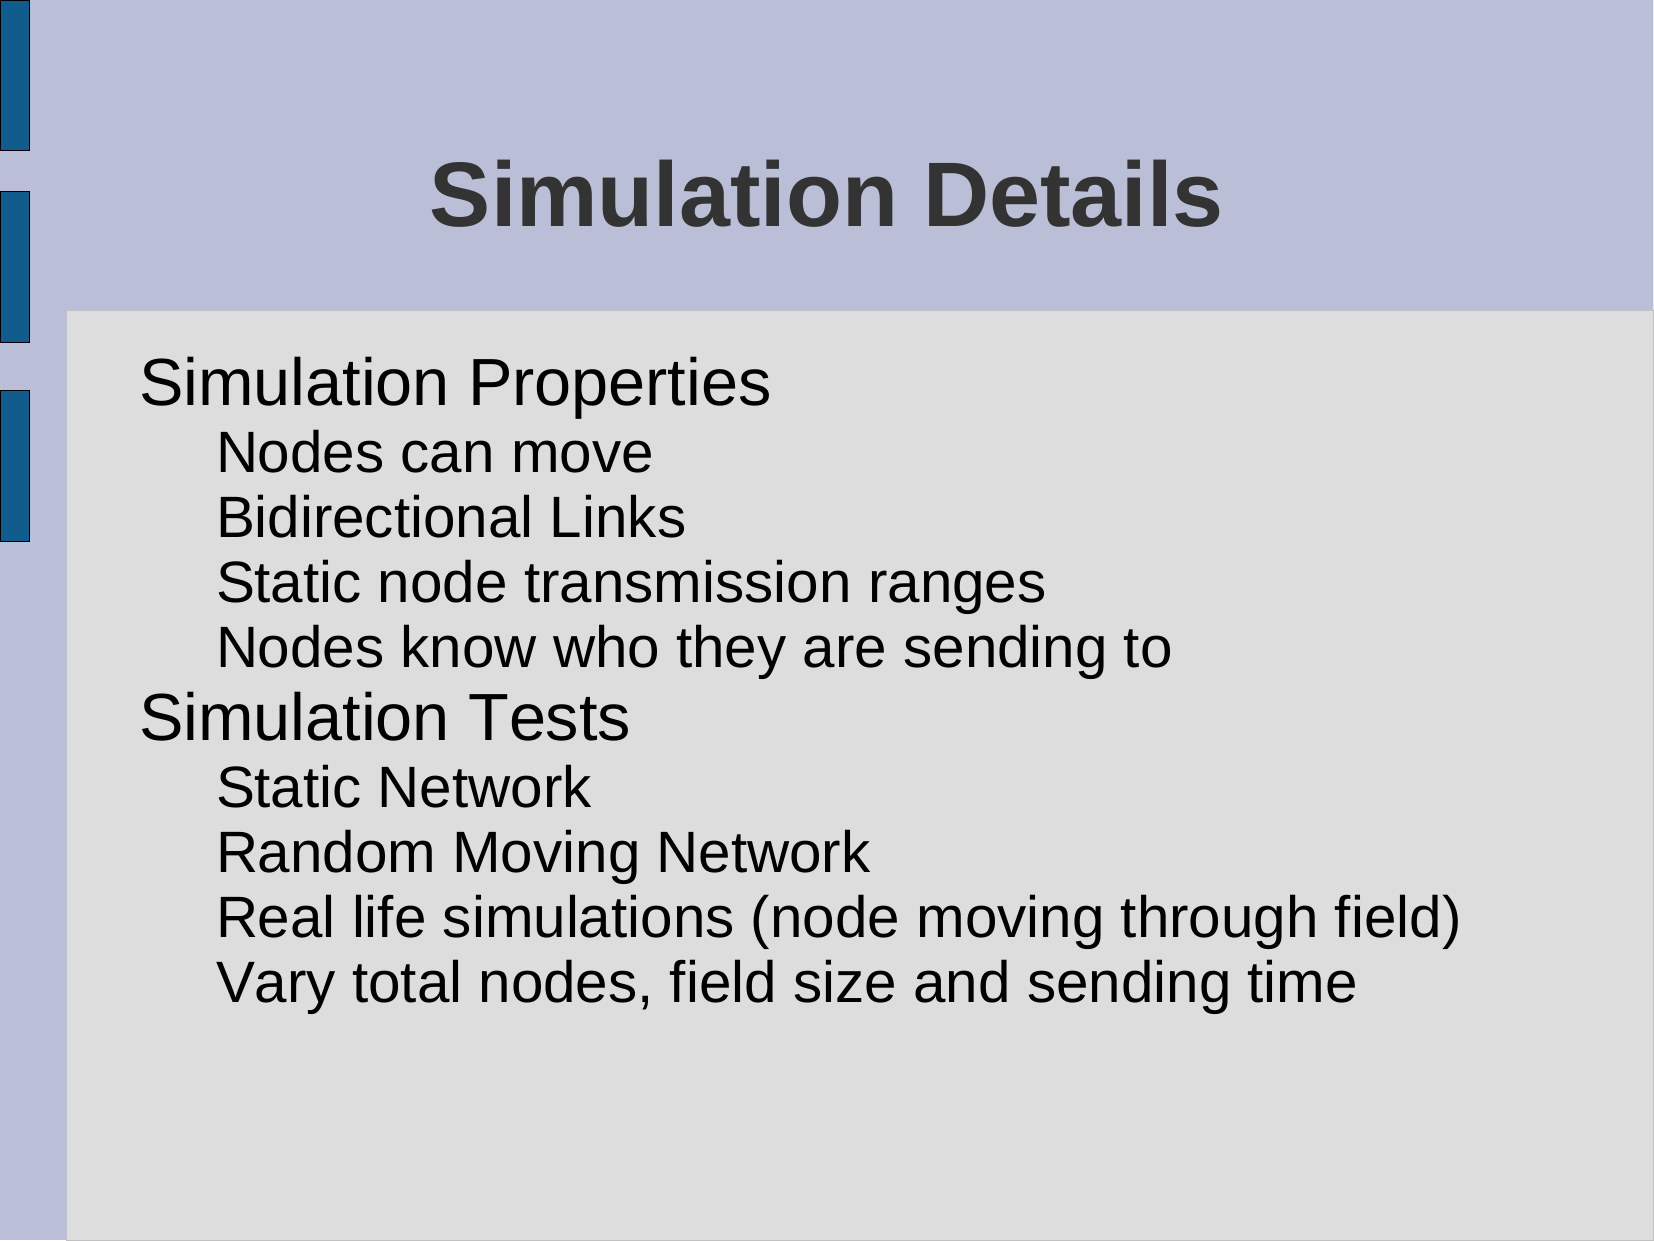

# Simulation Details
Simulation Properties
Nodes can move
Bidirectional Links
Static node transmission ranges
Nodes know who they are sending to
Simulation Tests
Static Network
Random Moving Network
Real life simulations (node moving through field)
Vary total nodes, field size and sending time